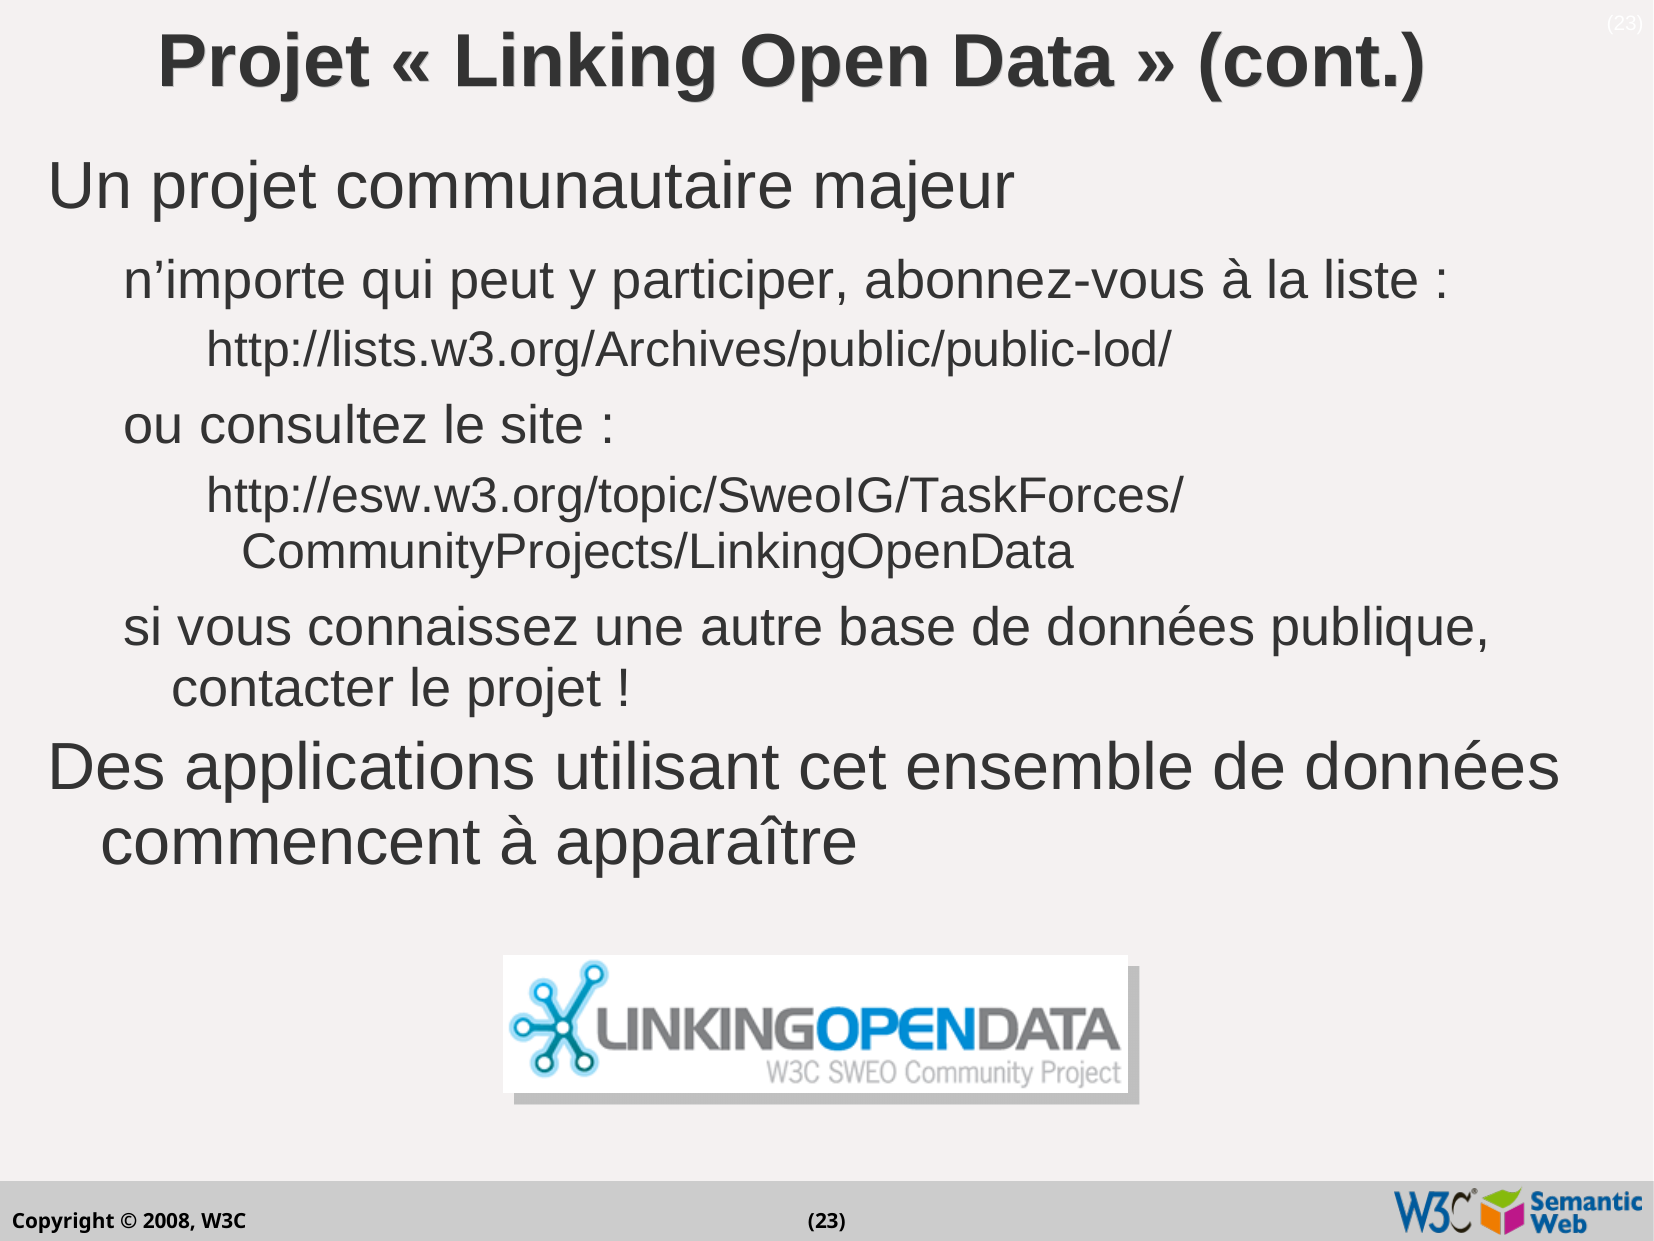

# Projet « Linking Open Data » (cont.)
Un projet communautaire majeur
n’importe qui peut y participer, abonnez-vous à la liste :
http://lists.w3.org/Archives/public/public-lod/
ou consultez le site :
http://esw.w3.org/topic/SweoIG/TaskForces/CommunityProjects/LinkingOpenData
si vous connaissez une autre base de données publique, contacter le projet !
Des applications utilisant cet ensemble de données commencent à apparaître